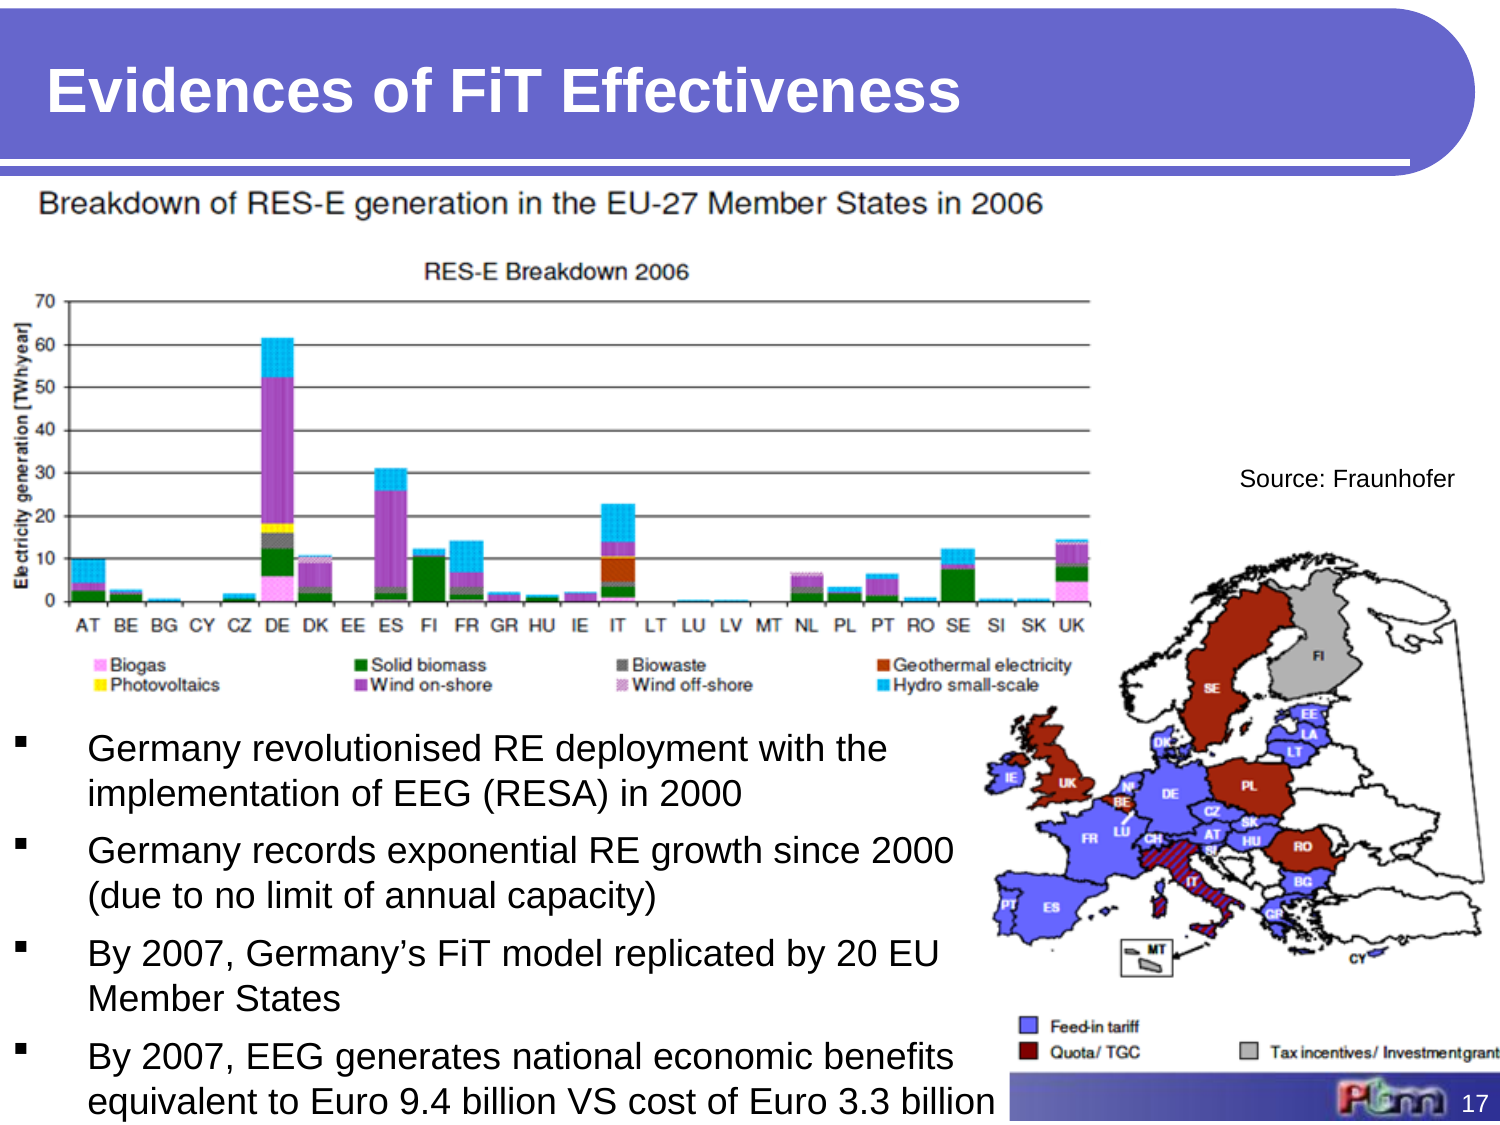

# Evidences of FiT Effectiveness
Source: Fraunhofer
Germany revolutionised RE deployment with the implementation of EEG (RESA) in 2000
Germany records exponential RE growth since 2000 (due to no limit of annual capacity)
By 2007, Germany’s FiT model replicated by 20 EU Member States
By 2007, EEG generates national economic benefits equivalent to Euro 9.4 billion VS cost of Euro 3.3 billion